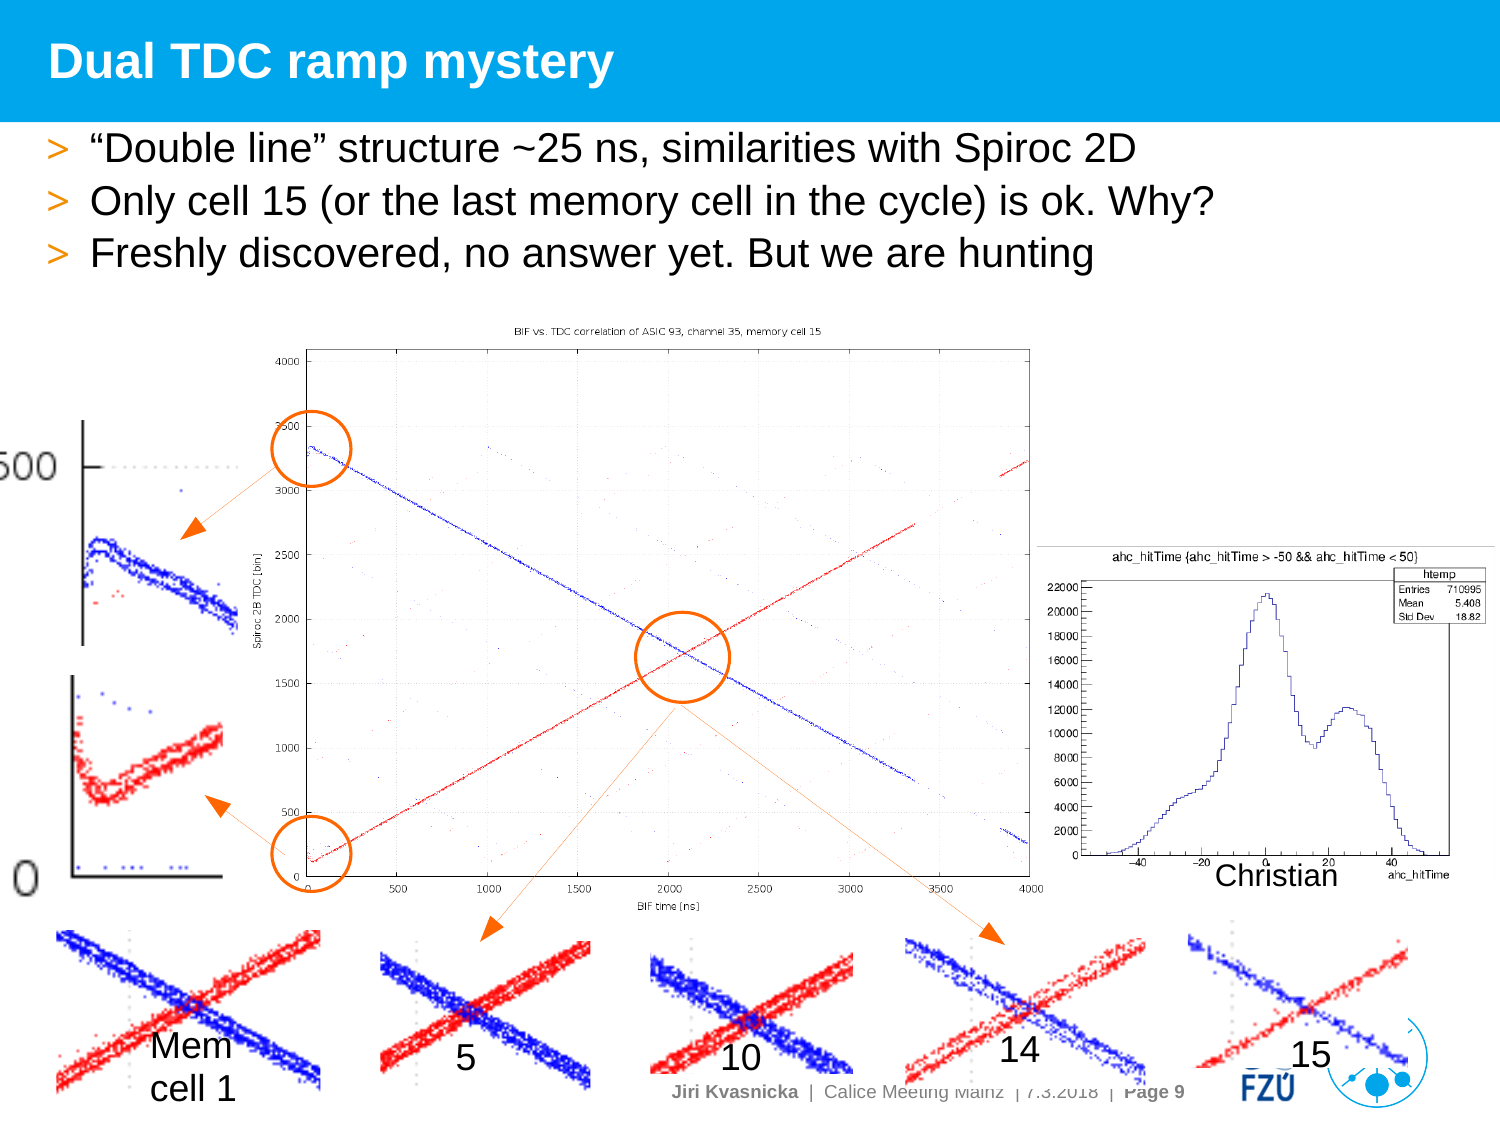

# Dual TDC ramp mystery
“Double line” structure ~25 ns, similarities with Spiroc 2D
Only cell 15 (or the last memory cell in the cycle) is ok. Why?
Freshly discovered, no answer yet. But we are hunting
Christian
Mem
cell 1
14
15
5
10